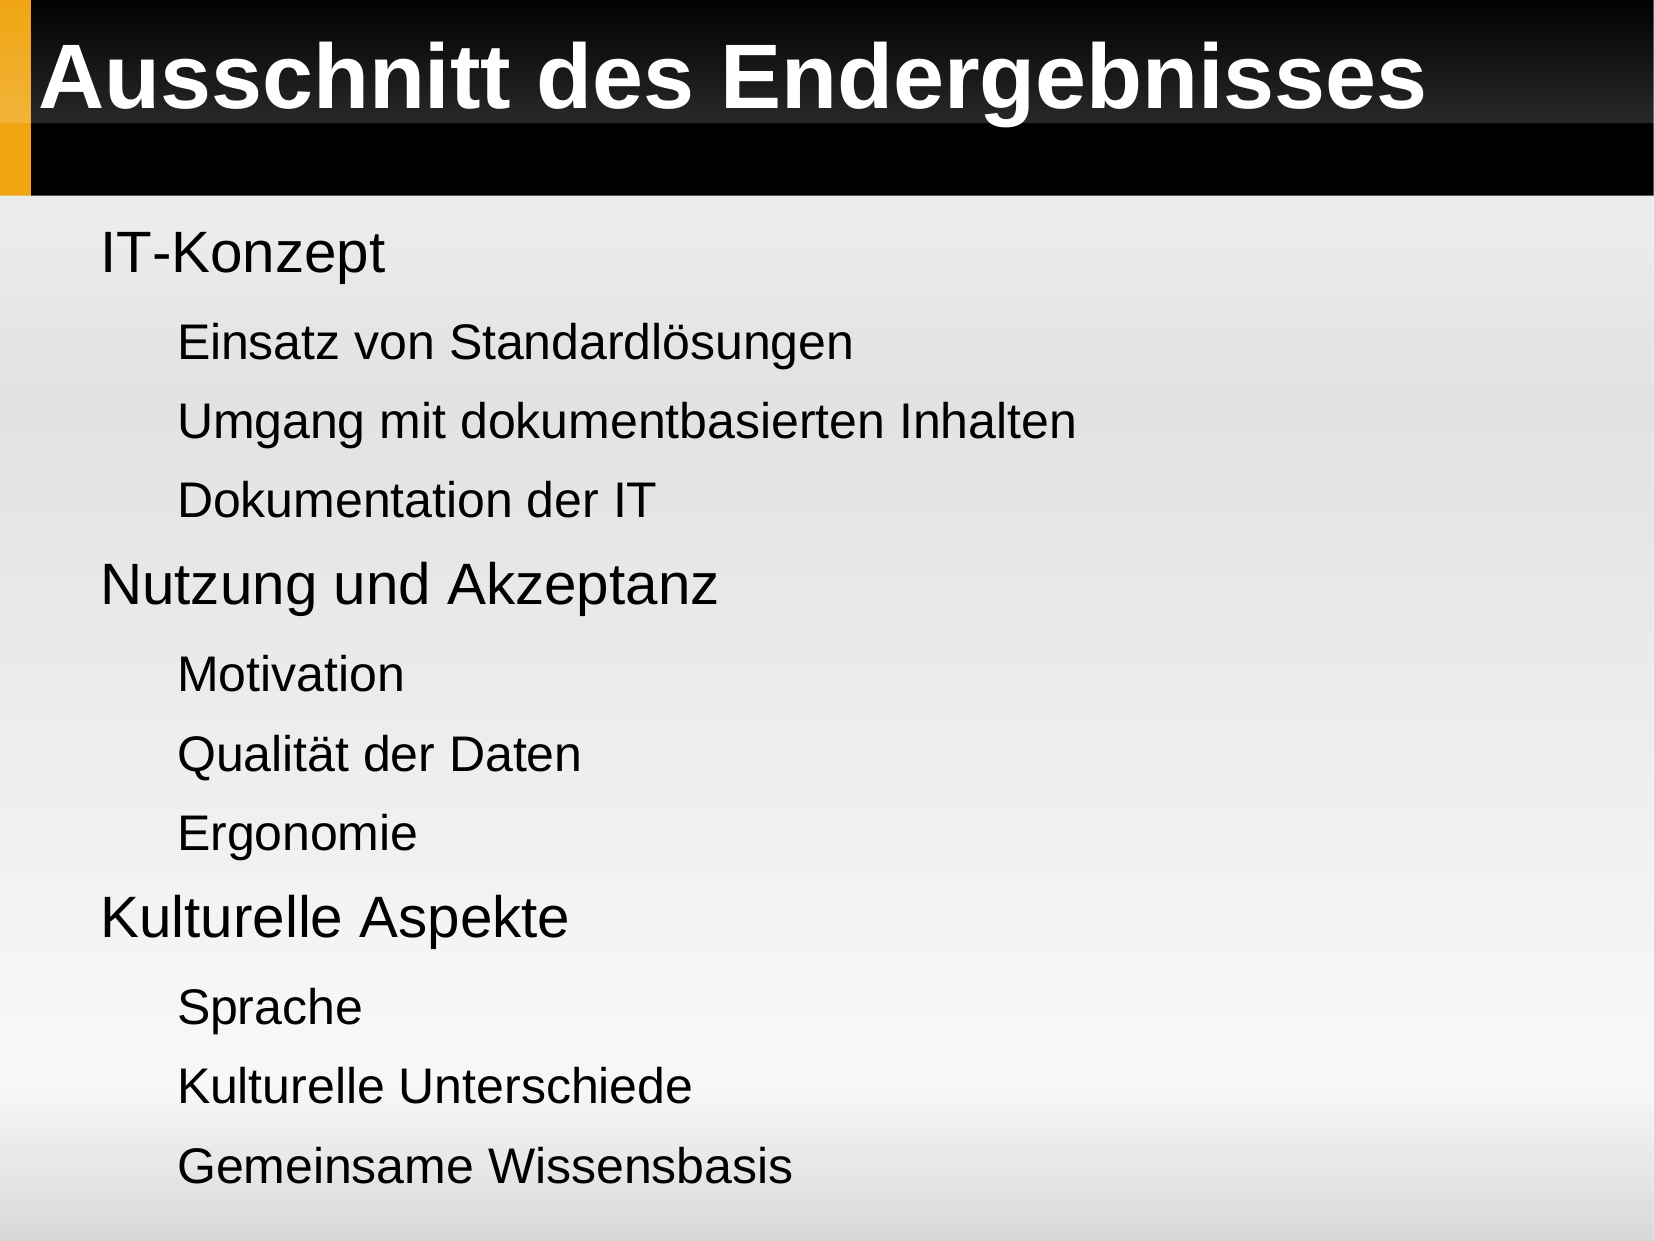

# Ausschnitt des Endergebnisses
IT-Konzept
Einsatz von Standardlösungen
Umgang mit dokumentbasierten Inhalten
Dokumentation der IT
Nutzung und Akzeptanz
Motivation
Qualität der Daten
Ergonomie
Kulturelle Aspekte
Sprache
Kulturelle Unterschiede
Gemeinsame Wissensbasis